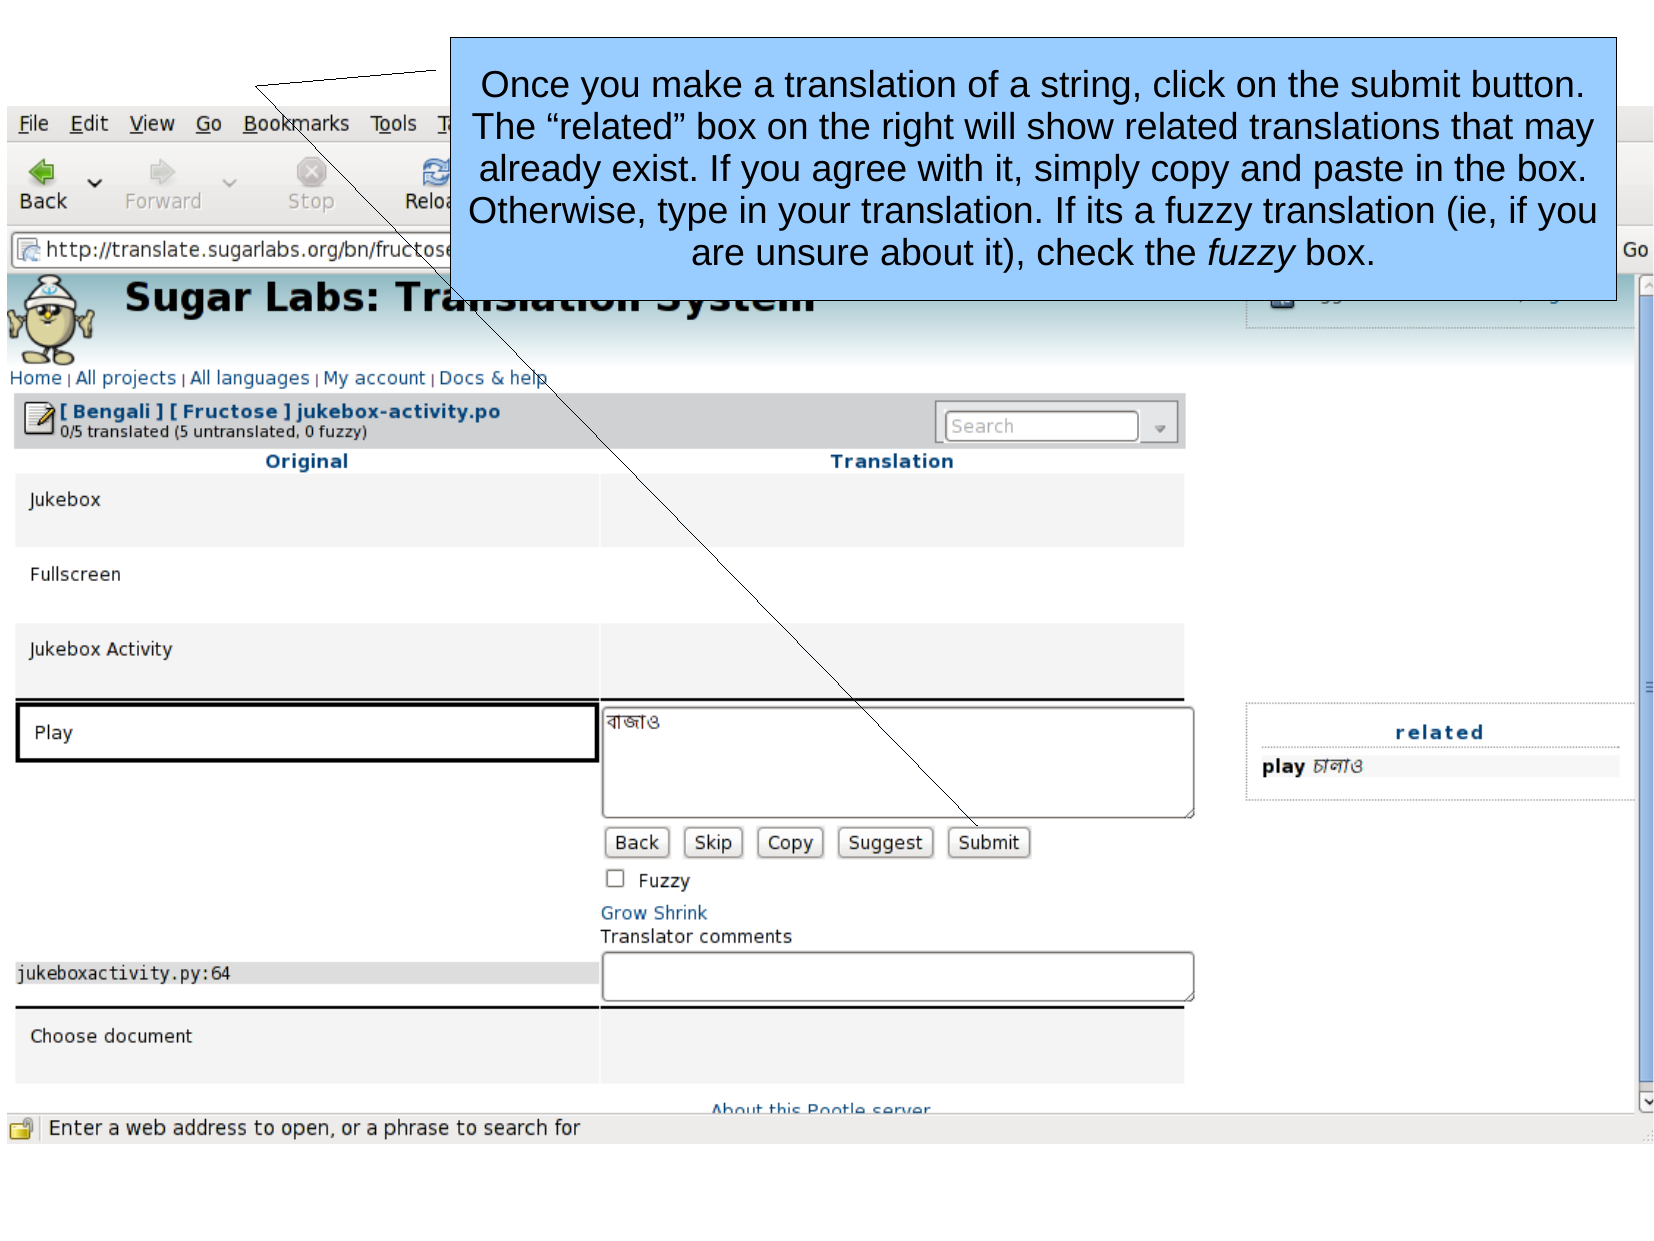

Once you make a translation of a string, click on the submit button.
The “related” box on the right will show related translations that may already exist. If you agree with it, simply copy and paste in the box. Otherwise, type in your translation. If its a fuzzy translation (ie, if you are unsure about it), check the fuzzy box.